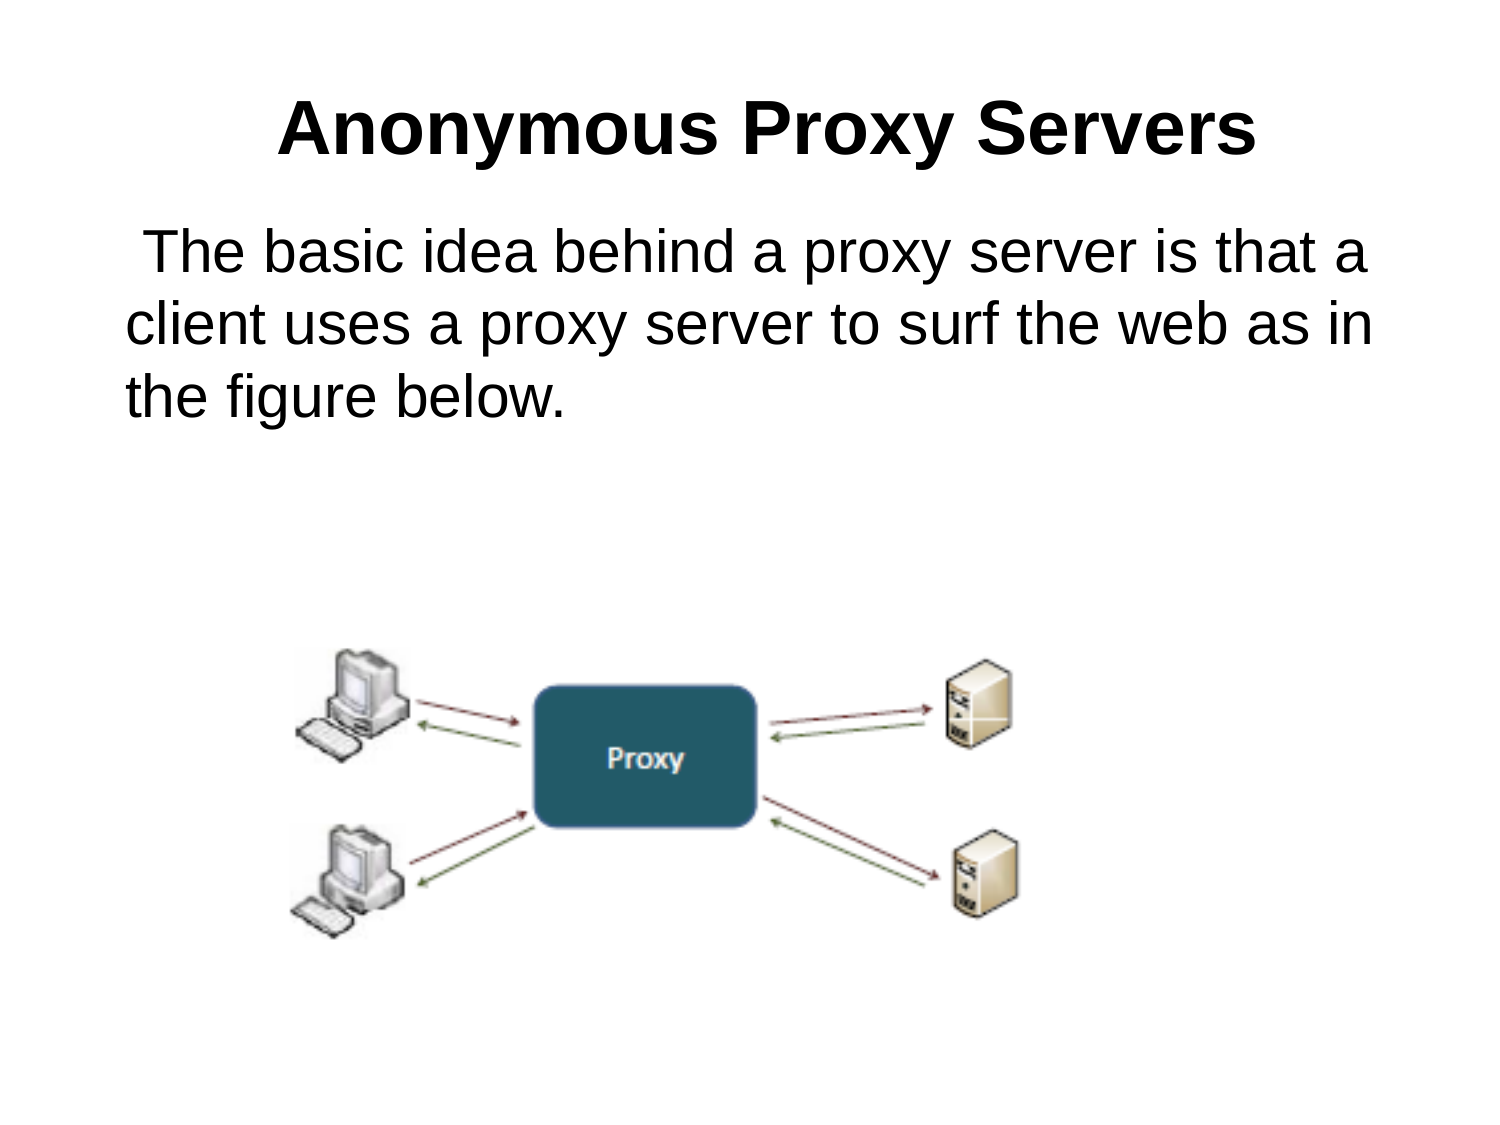

# Anonymous Proxy Servers
 The basic idea behind a proxy server is that a client uses a proxy server to surf the web as in the figure below.